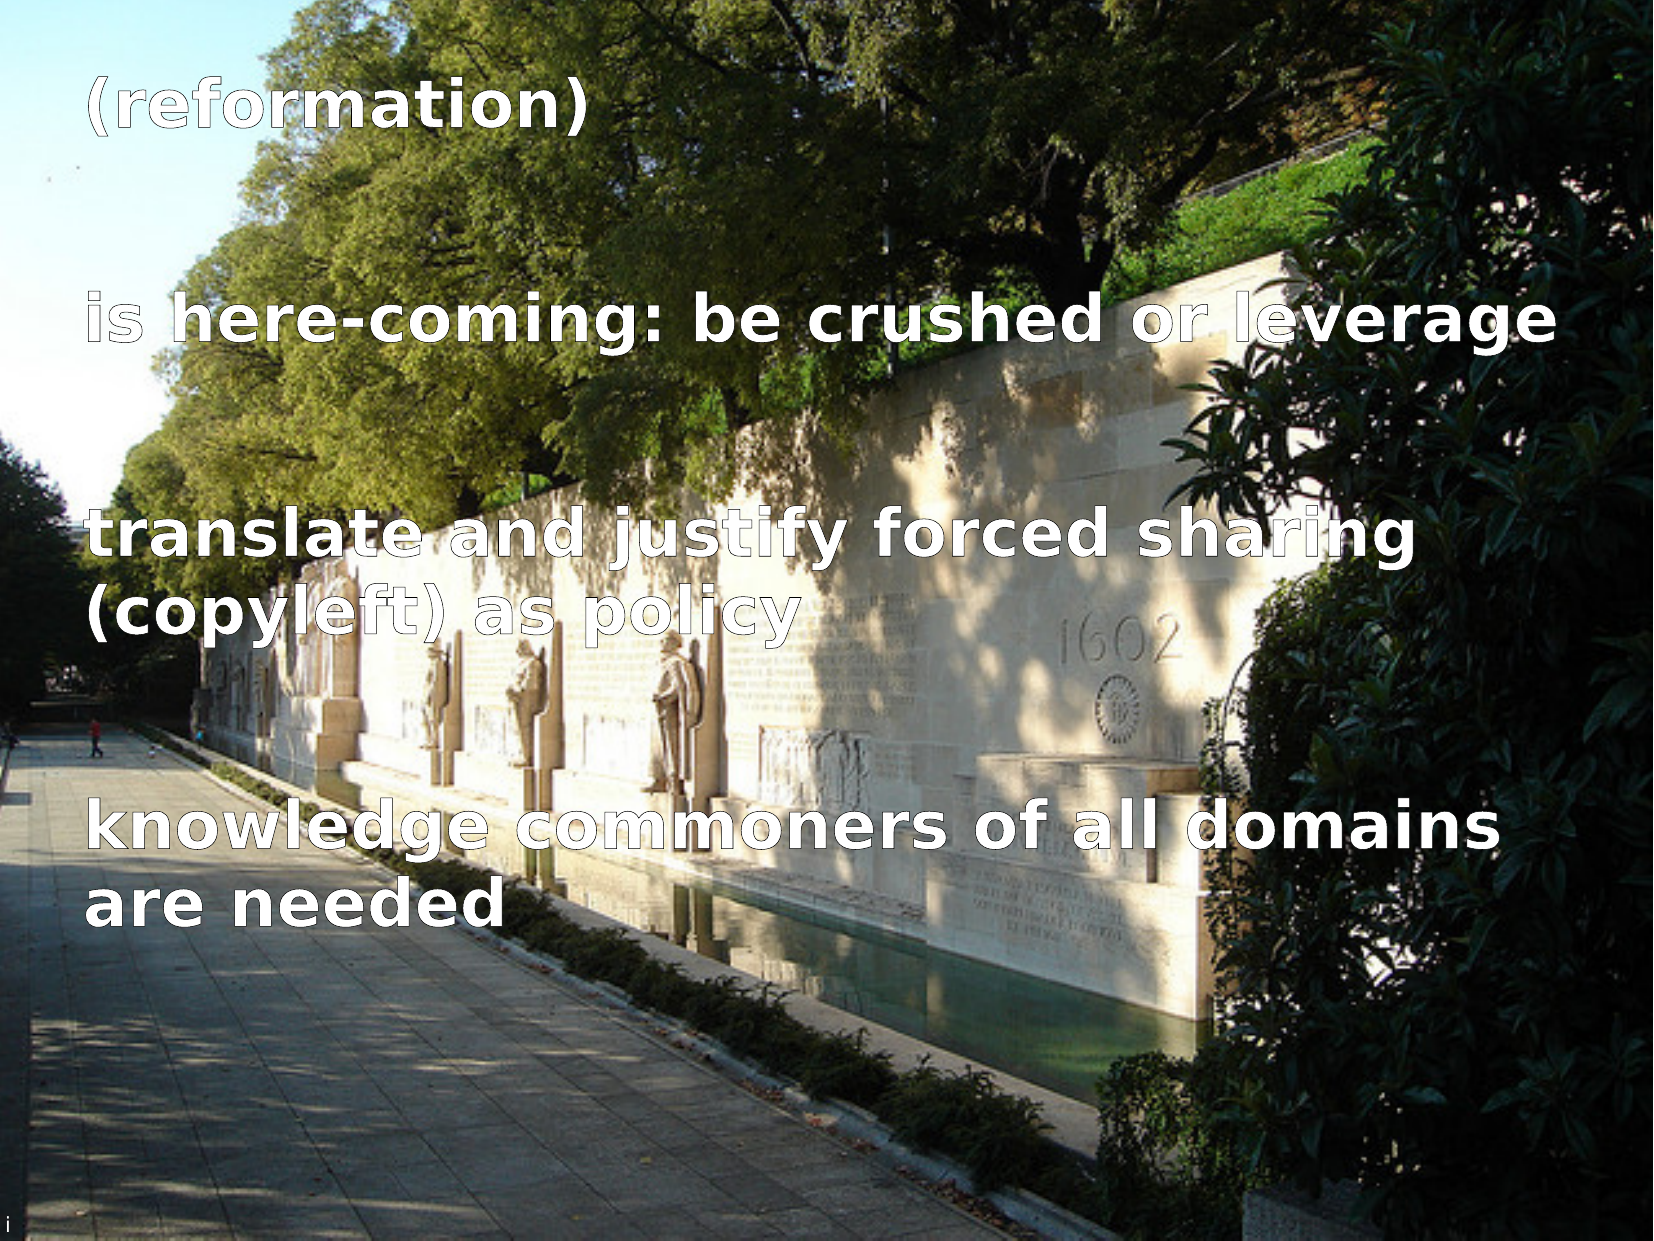

# (reformation)
is here-coming: be crushed or leverage
translate and justify forced sharing (copyleft) as policy
knowledge commoners of all domains are needed
i